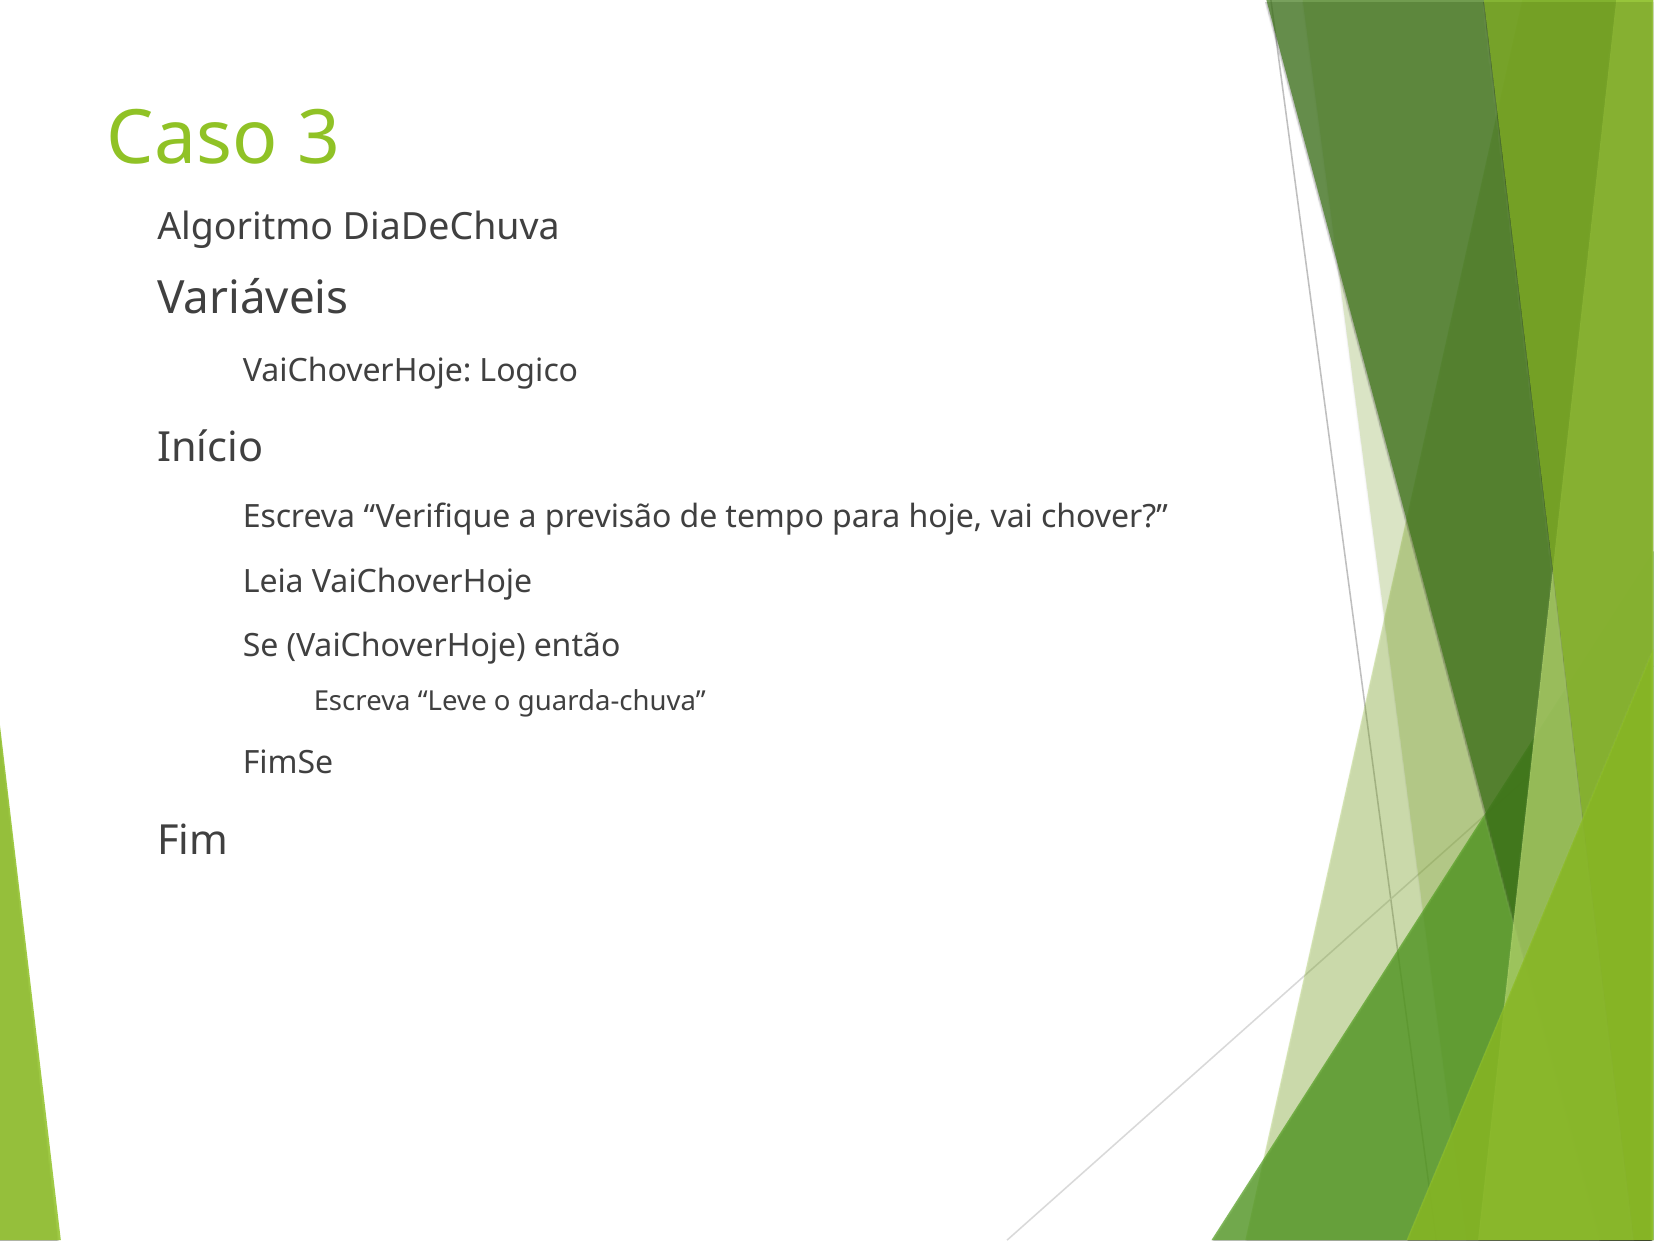

# Caso 3
Algoritmo DiaDeChuva
Variáveis
VaiChoverHoje: Logico
Início
Escreva “Verifique a previsão de tempo para hoje, vai chover?”
Leia VaiChoverHoje
Se (VaiChoverHoje) então
Escreva “Leve o guarda-chuva”
FimSe
Fim